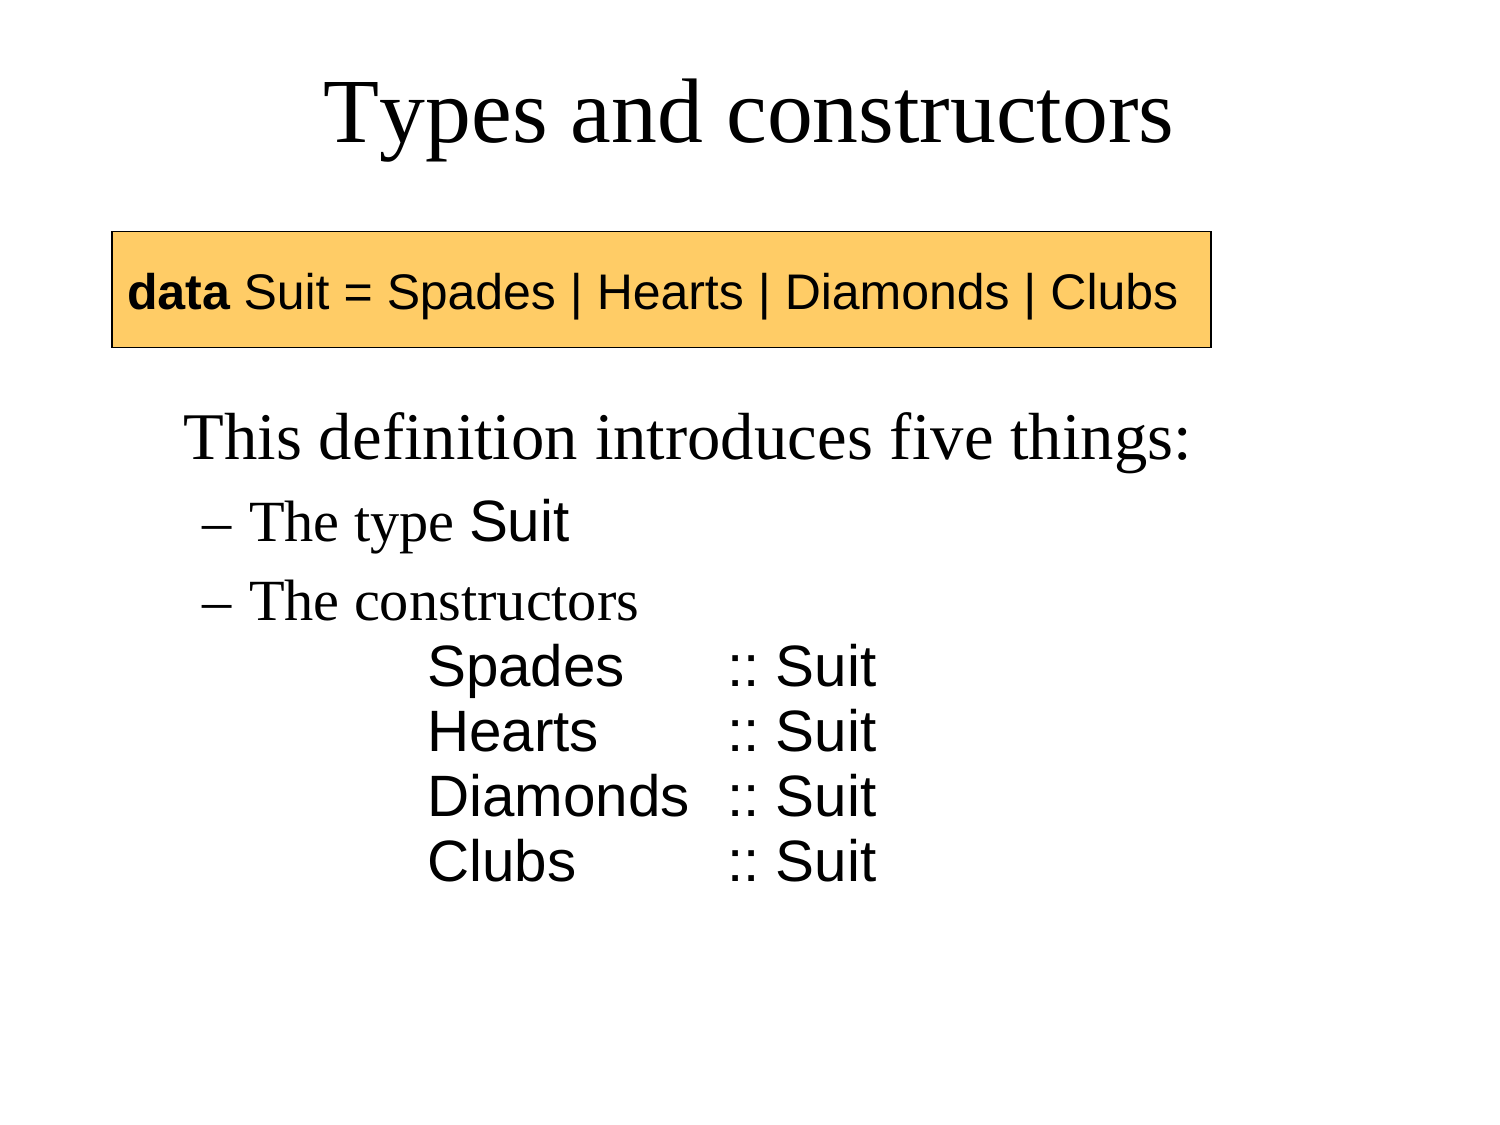

# Types and constructors
data Suit = Spades | Hearts | Diamonds | Clubs
This definition introduces five things:
The type Suit
The constructors
		Spades	:: Suit
		Hearts	:: Suit
		Diamonds	:: Suit
		Clubs		:: Suit